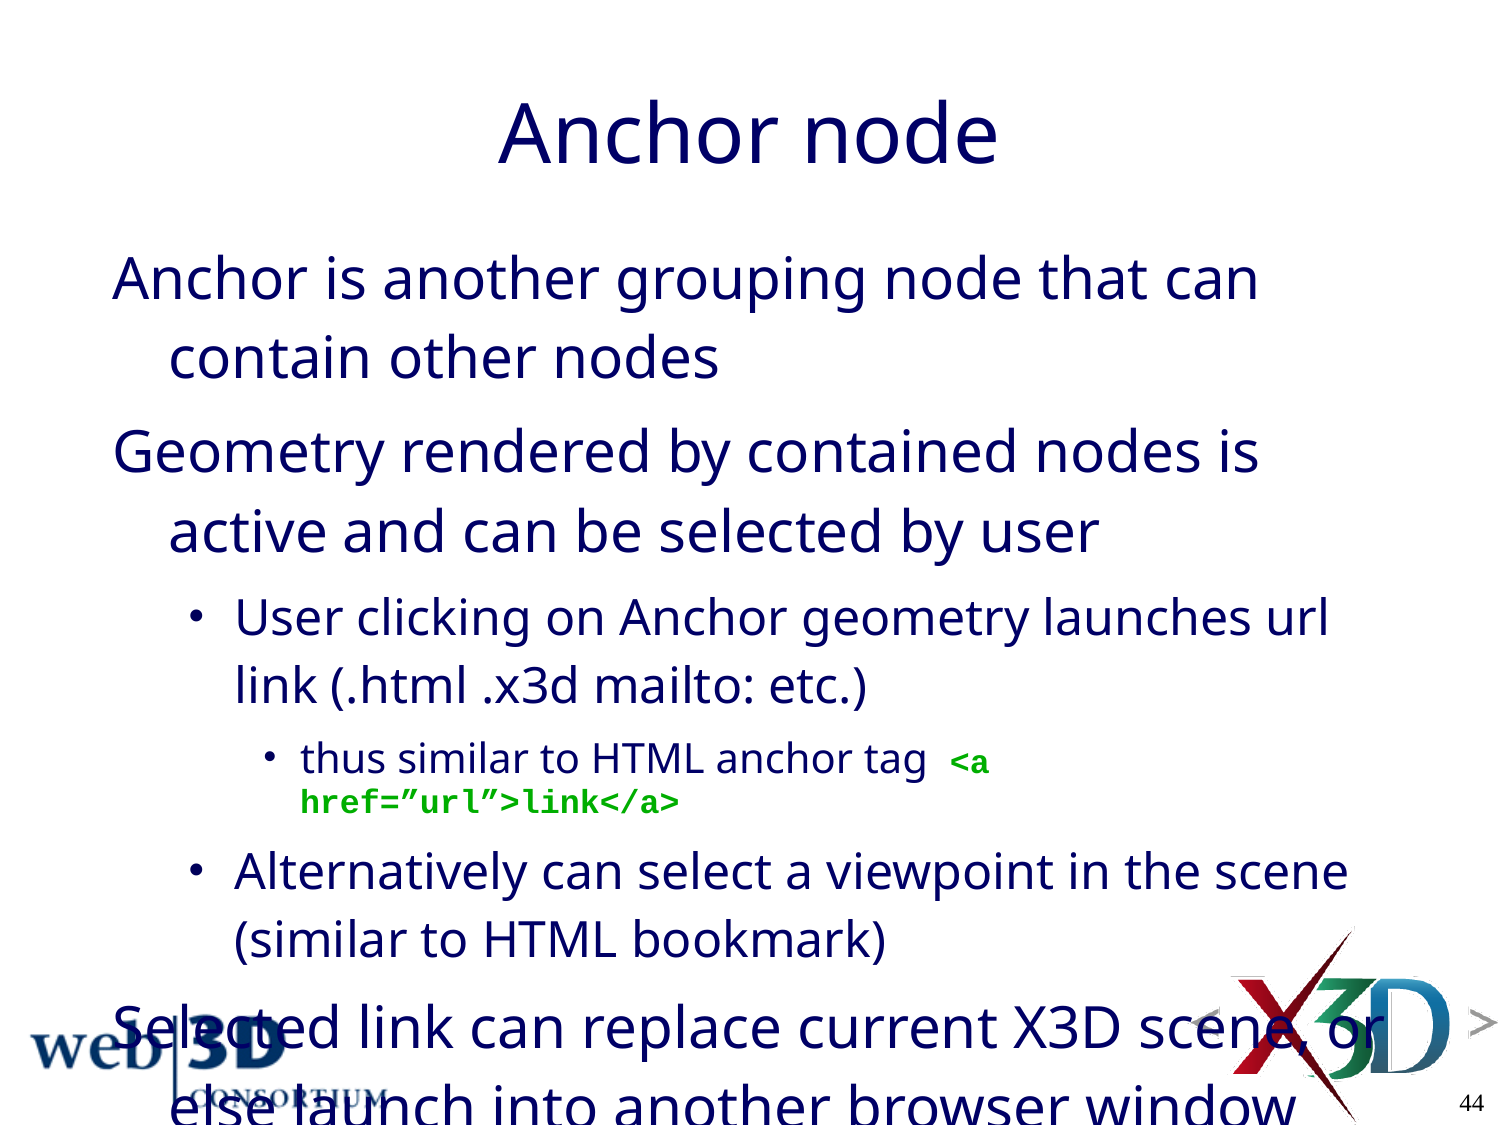

# Anchor node
Anchor is another grouping node that can contain other nodes
Geometry rendered by contained nodes is active and can be selected by user
User clicking on Anchor geometry launches url link (.html .x3d mailto: etc.)
thus similar to HTML anchor tag <a href=”url”>link</a>
Alternatively can select a viewpoint in the scene (similar to HTML bookmark)
Selected link can replace current X3D scene, or else launch into another browser window